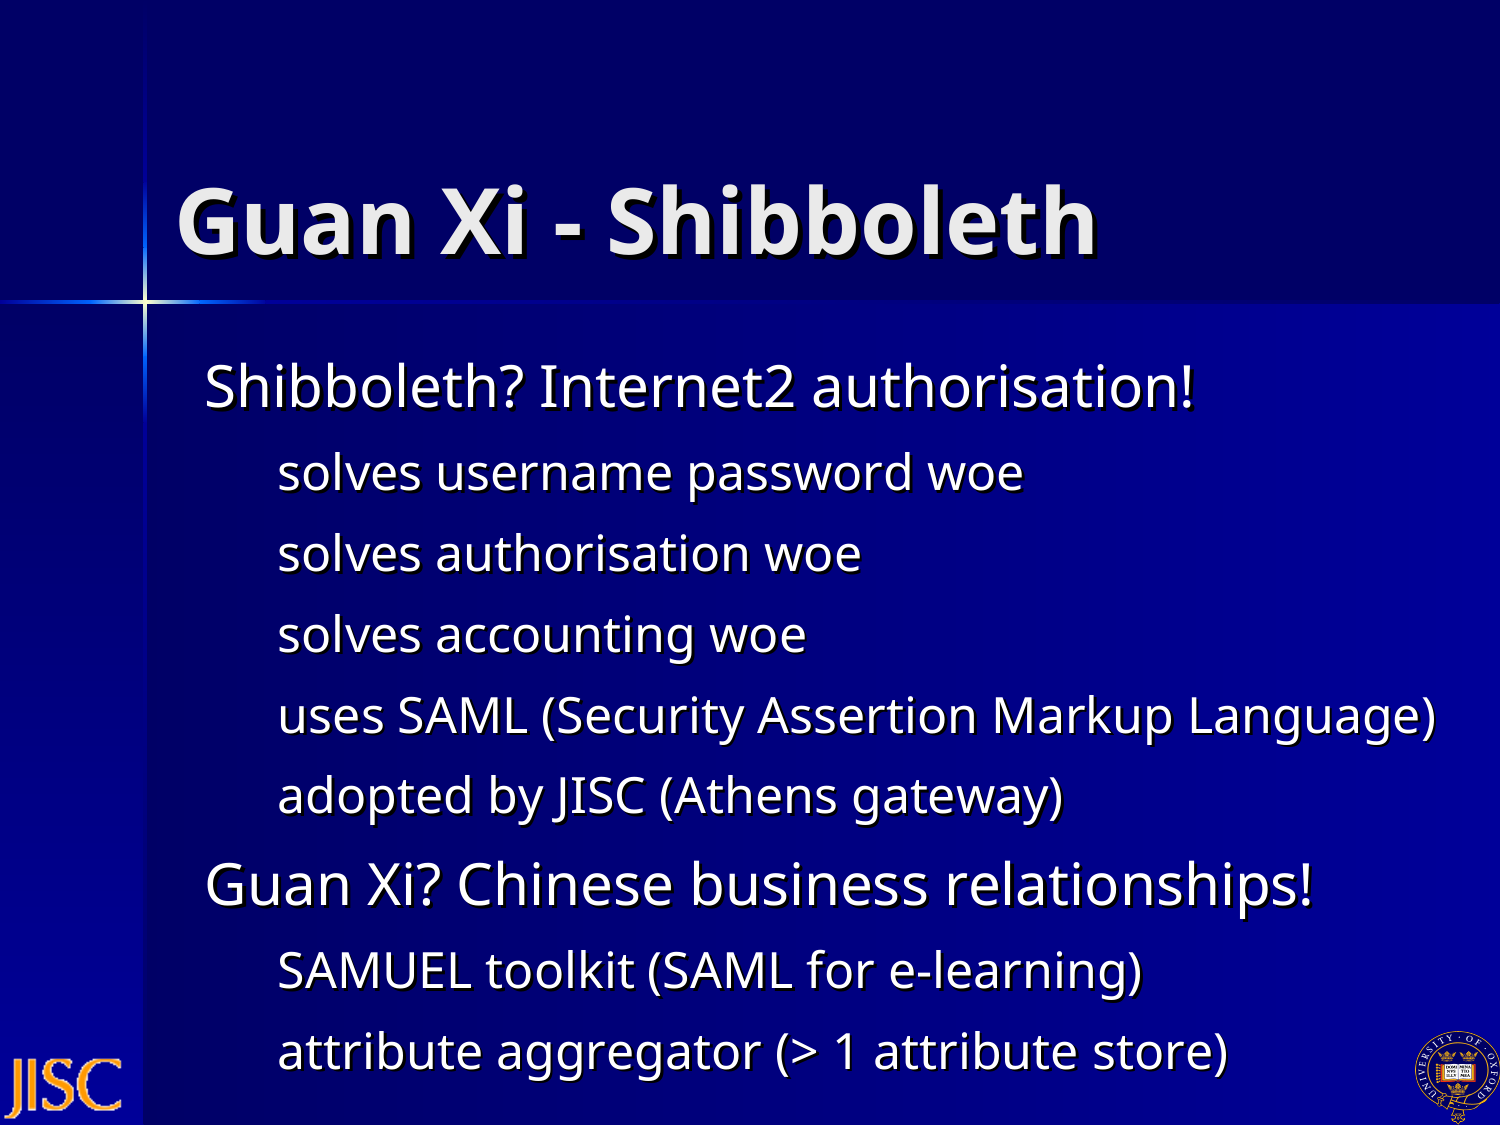

# Guan Xi - Shibboleth
 Shibboleth? Internet2 authorisation!
 solves username password woe
 solves authorisation woe
 solves accounting woe
 uses SAML (Security Assertion Markup Language)
 adopted by JISC (Athens gateway)
 Guan Xi? Chinese business relationships!
 SAMUEL toolkit (SAML for e-learning)
 attribute aggregator (> 1 attribute store)